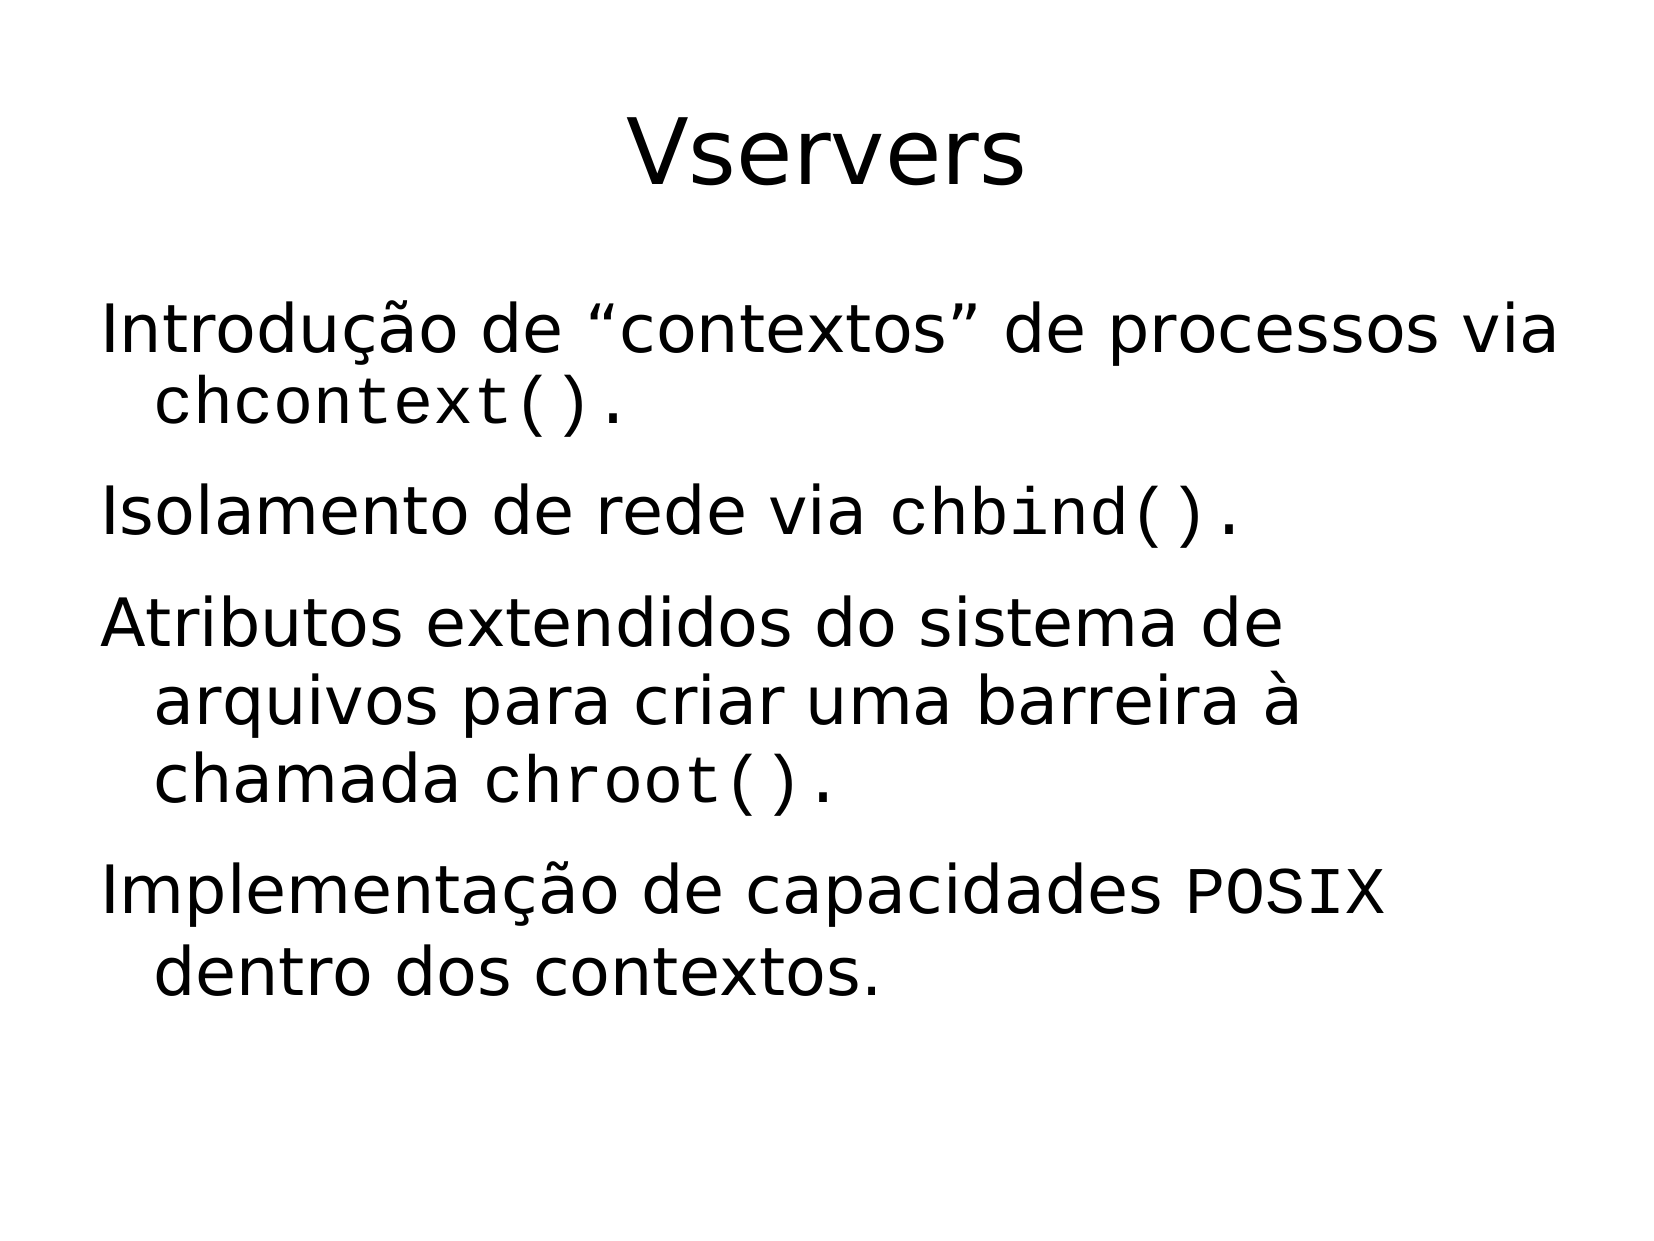

# Vservers
Introdução de “contextos” de processos via chcontext().
Isolamento de rede via chbind().
Atributos extendidos do sistema de arquivos para criar uma barreira à chamada chroot().
Implementação de capacidades POSIX dentro dos contextos.